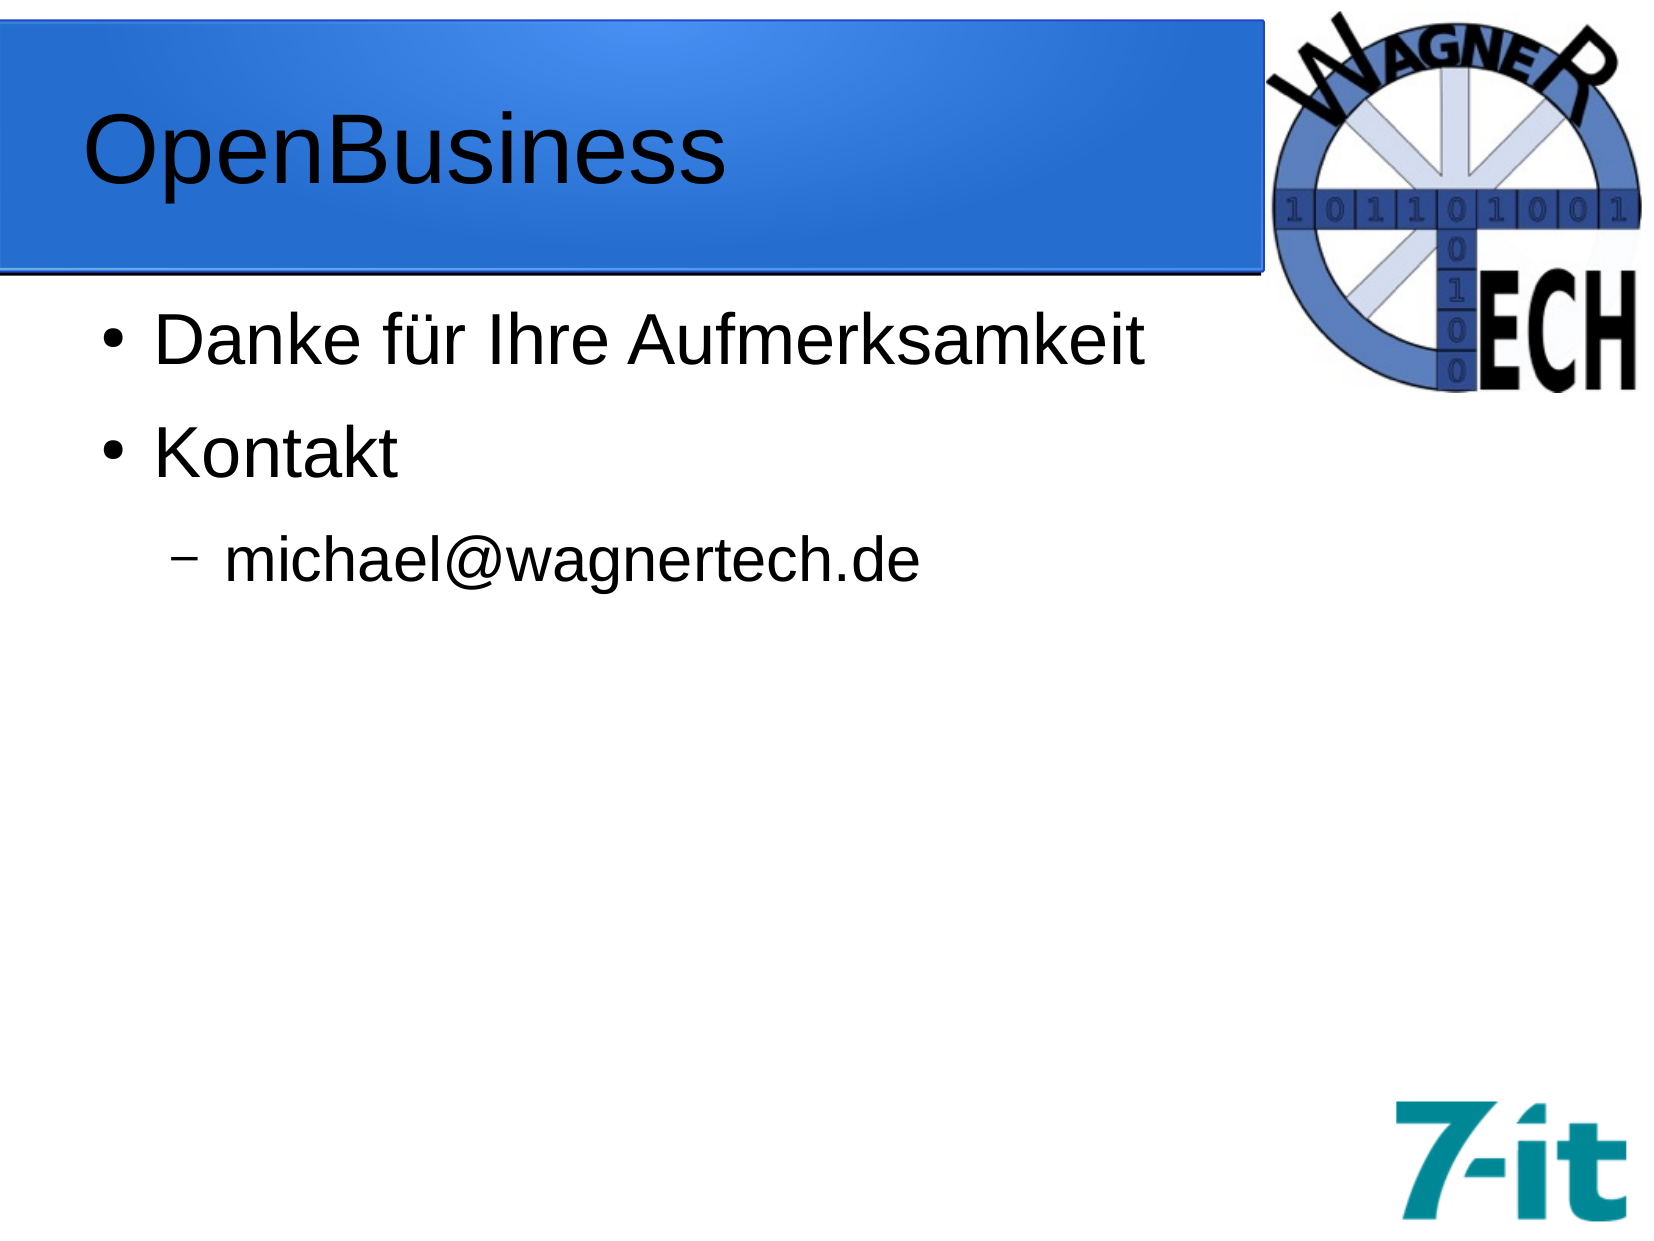

# OpenBusiness
Danke für Ihre Aufmerksamkeit
Kontakt
michael@wagnertech.de